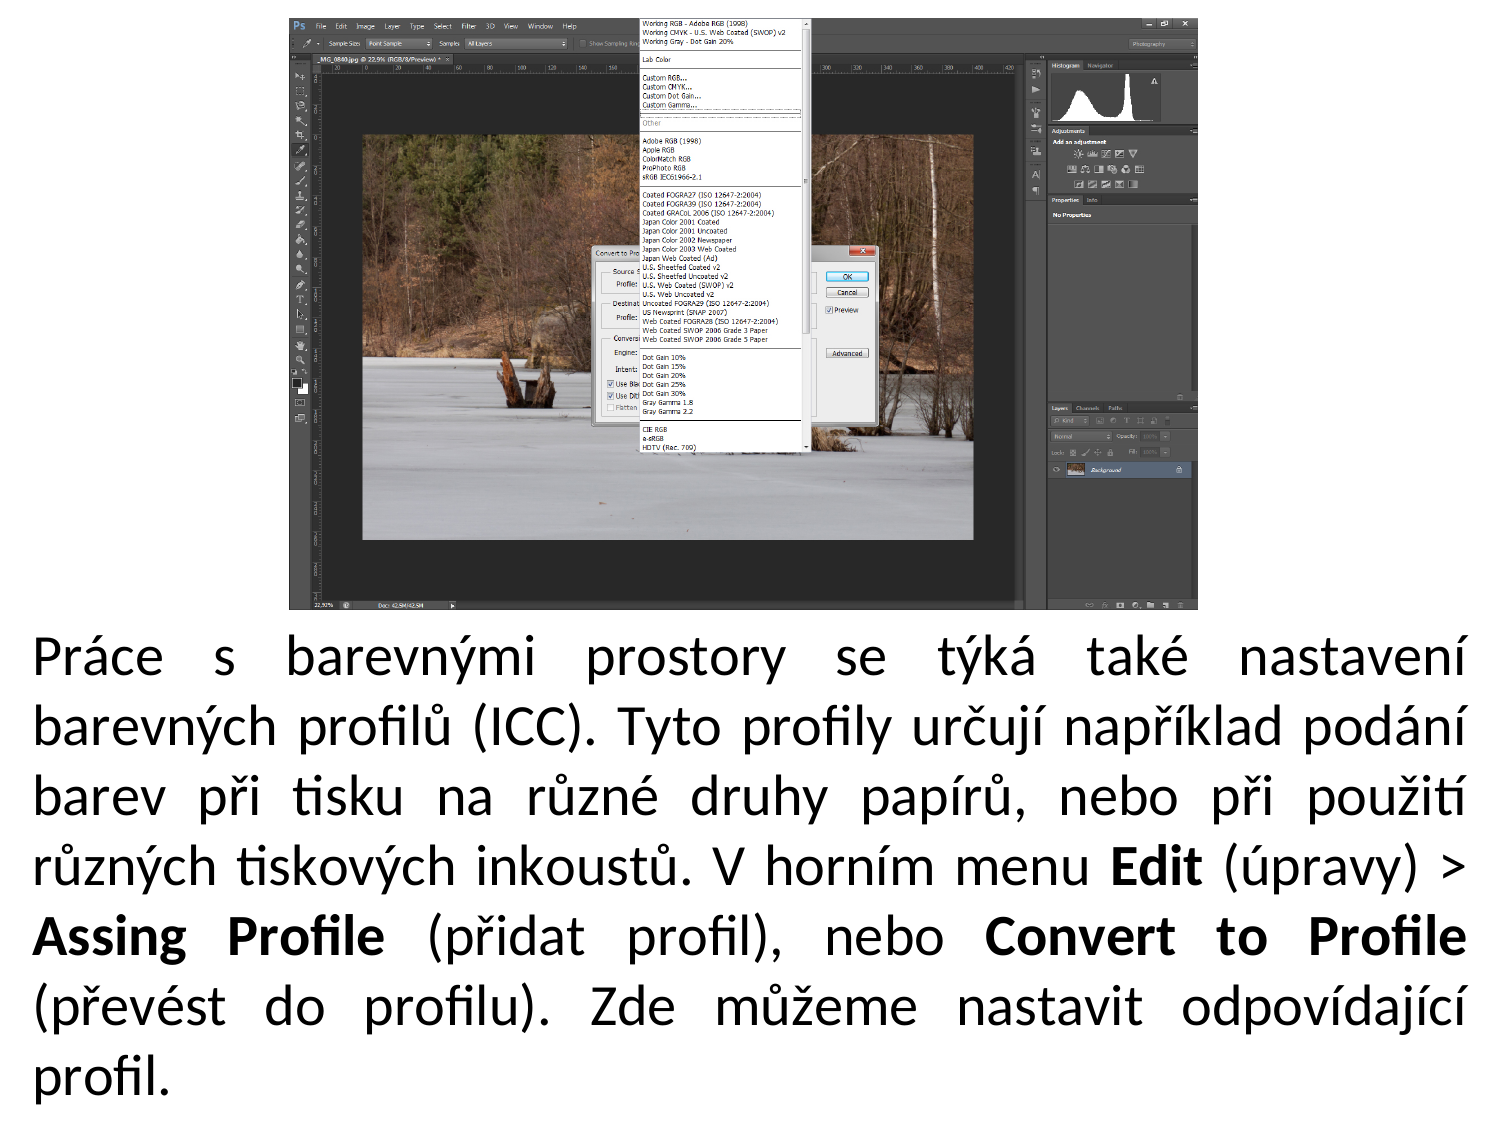

Práce s barevnými prostory se týká také nastavení barevných profilů (ICC). Tyto profily určují například podání barev při tisku na různé druhy papírů, nebo při použití různých tiskových inkoustů. V horním menu Edit (úpravy) > Assing Profile (přidat profil), nebo Convert to Profile (převést do profilu). Zde můžeme nastavit odpovídající profil.